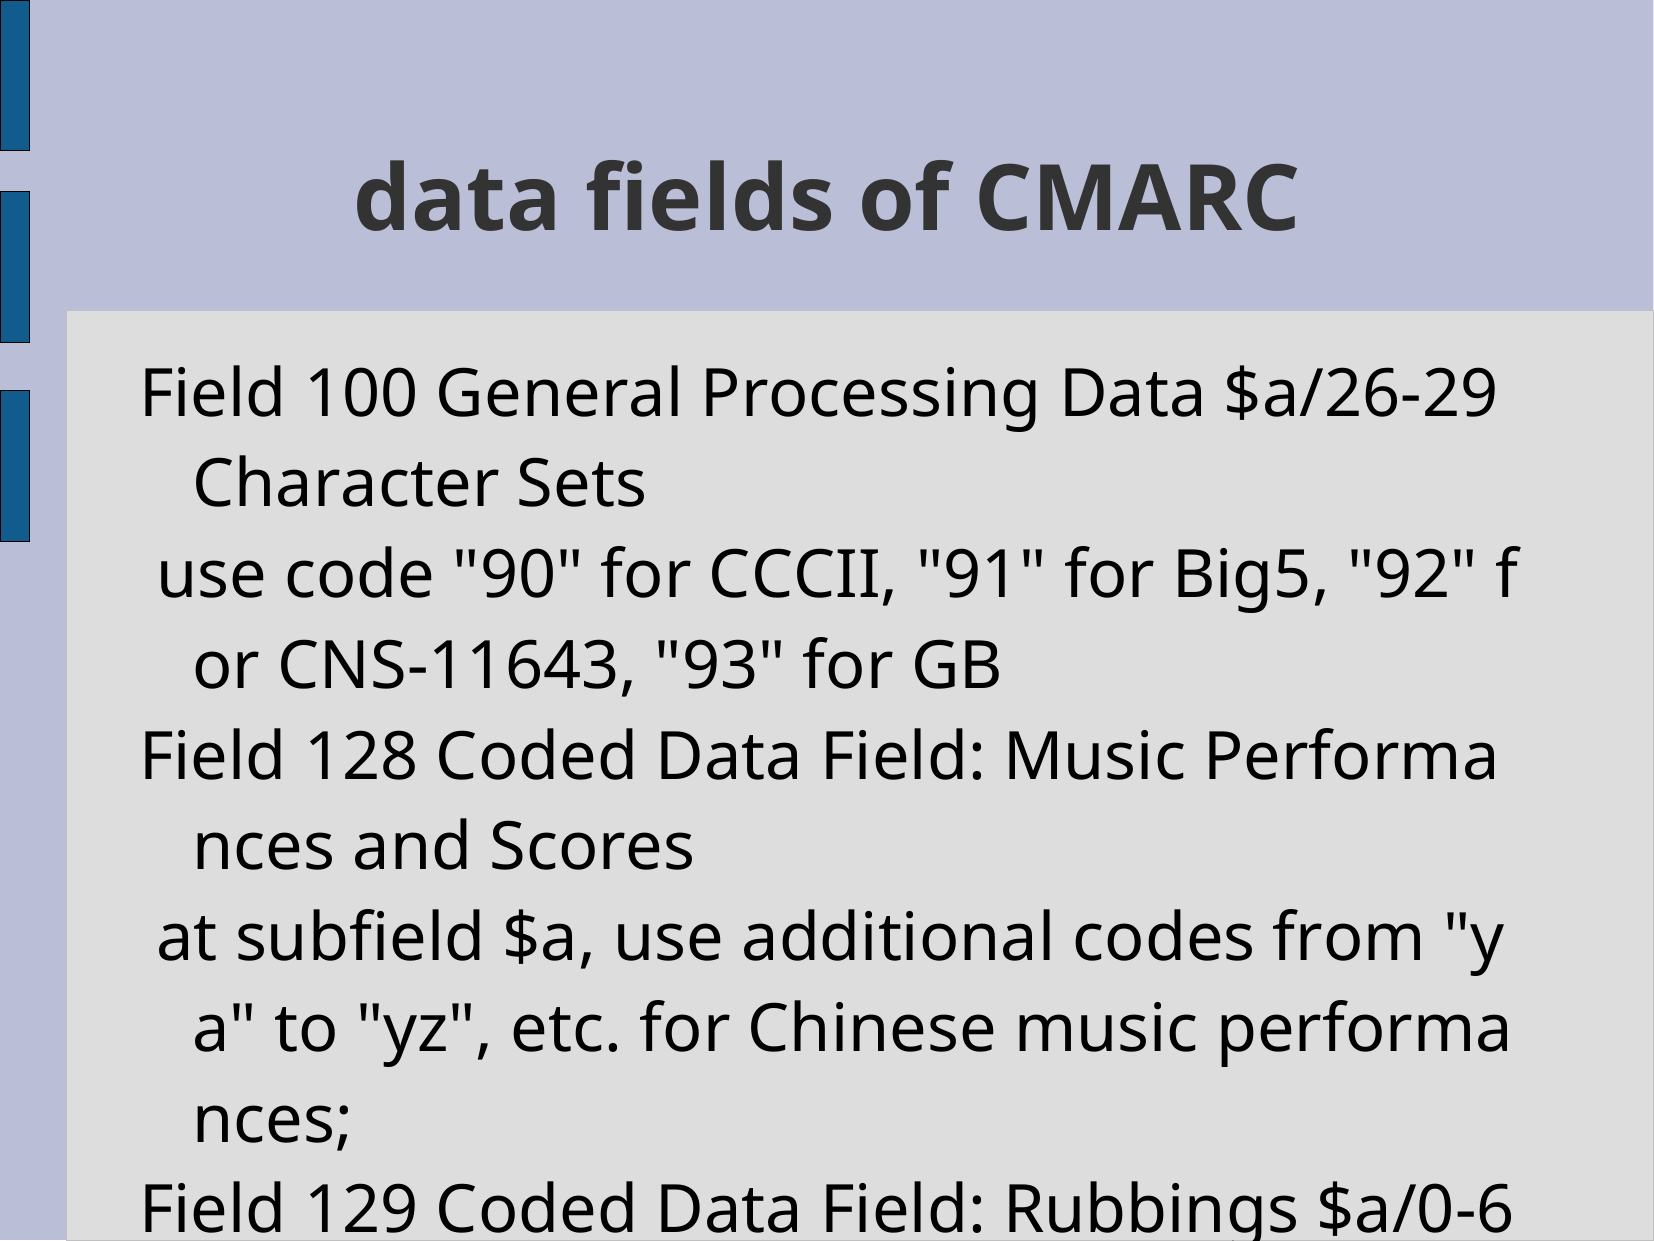

# data fields of CMARC
Field 100 General Processing Data $a/26-29 Character Sets
 use code "90" for CCCII, "91" for Big5, "92" for CNS-11643, "93" for GB
Field 128 Coded Data Field: Music Performances and Scores
 at subfield $a, use additional codes from "ya" to "yz", etc. for Chinese music performances;
Field 129 Coded Data Field: Rubbings $a/0-6
 include codes for Type of Rubbings ...